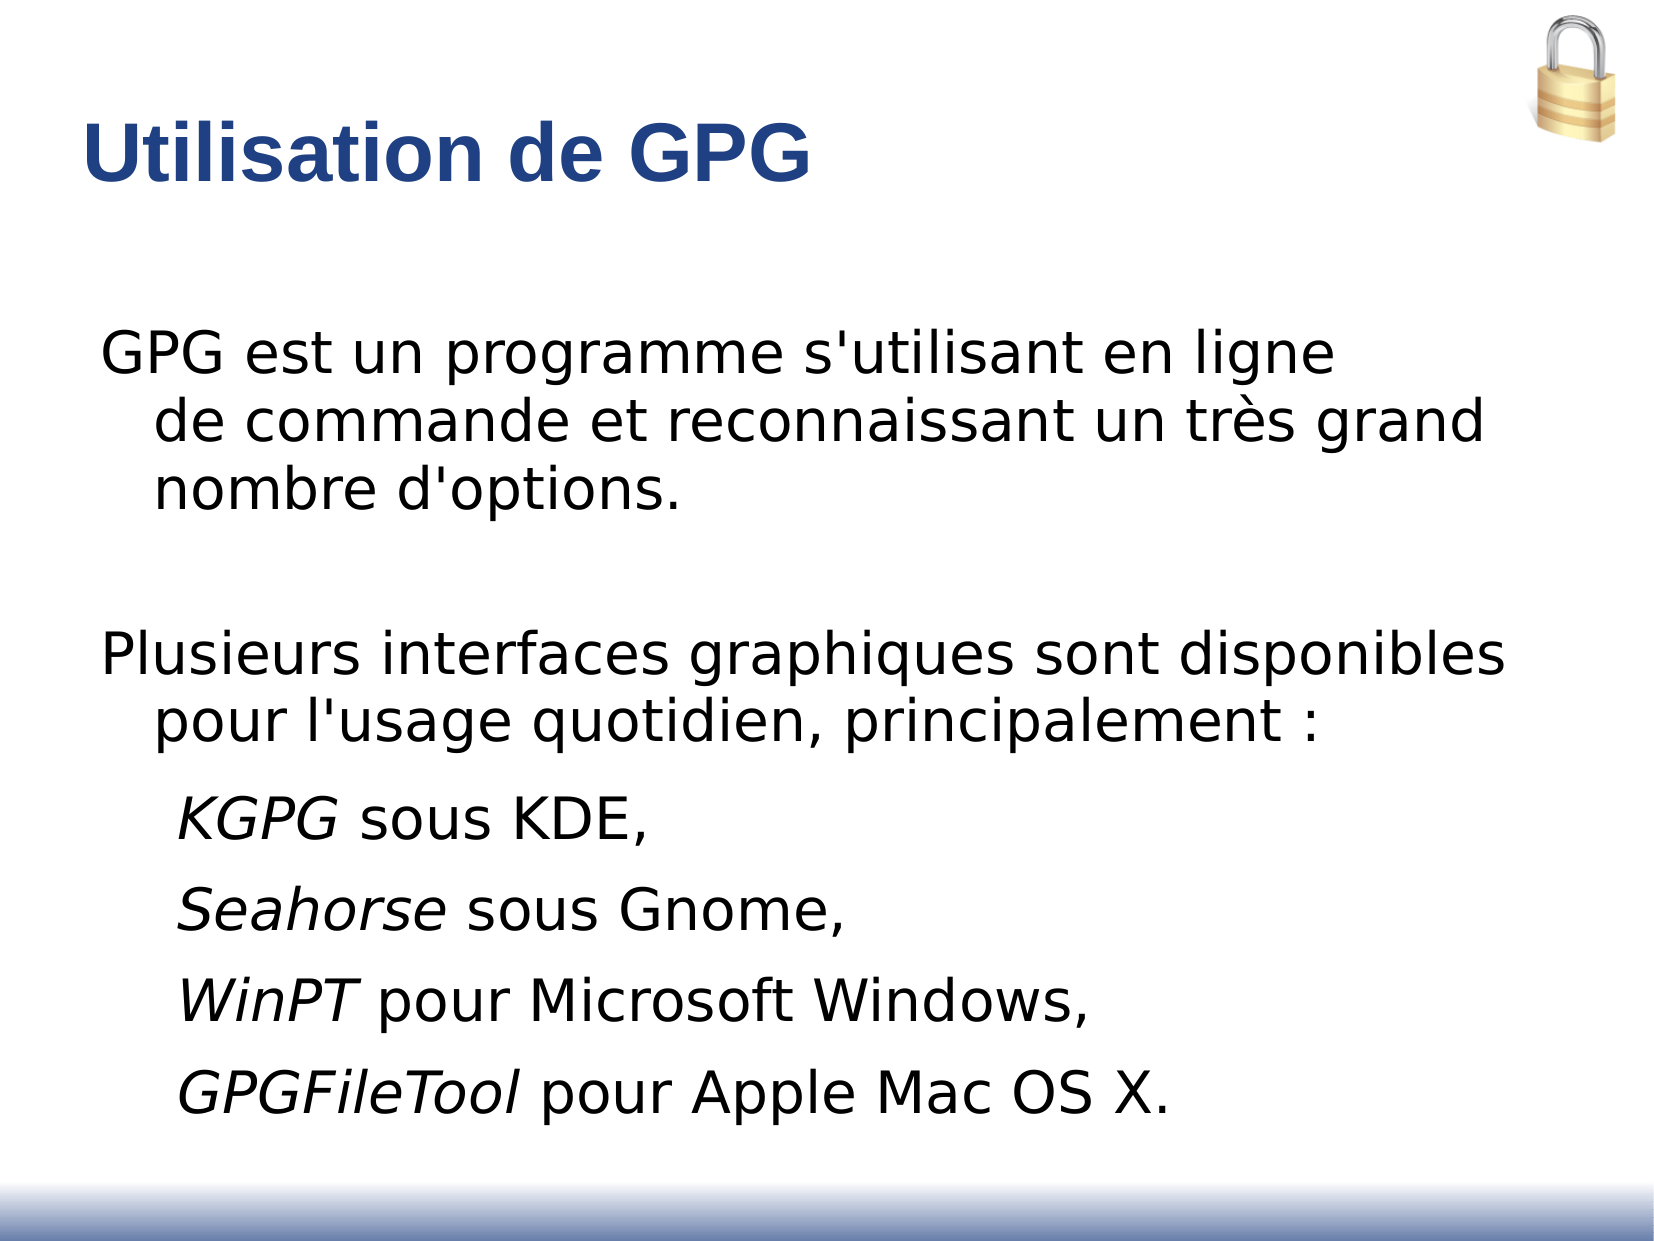

# Utilisation de GPG
GPG est un programme s'utilisant en ligne
de commande et reconnaissant un très grand nombre d'options.
Plusieurs interfaces graphiques sont disponibles pour l'usage quotidien, principalement :
KGPG sous KDE,
Seahorse sous Gnome,
WinPT pour Microsoft Windows,
GPGFileTool pour Apple Mac OS X.